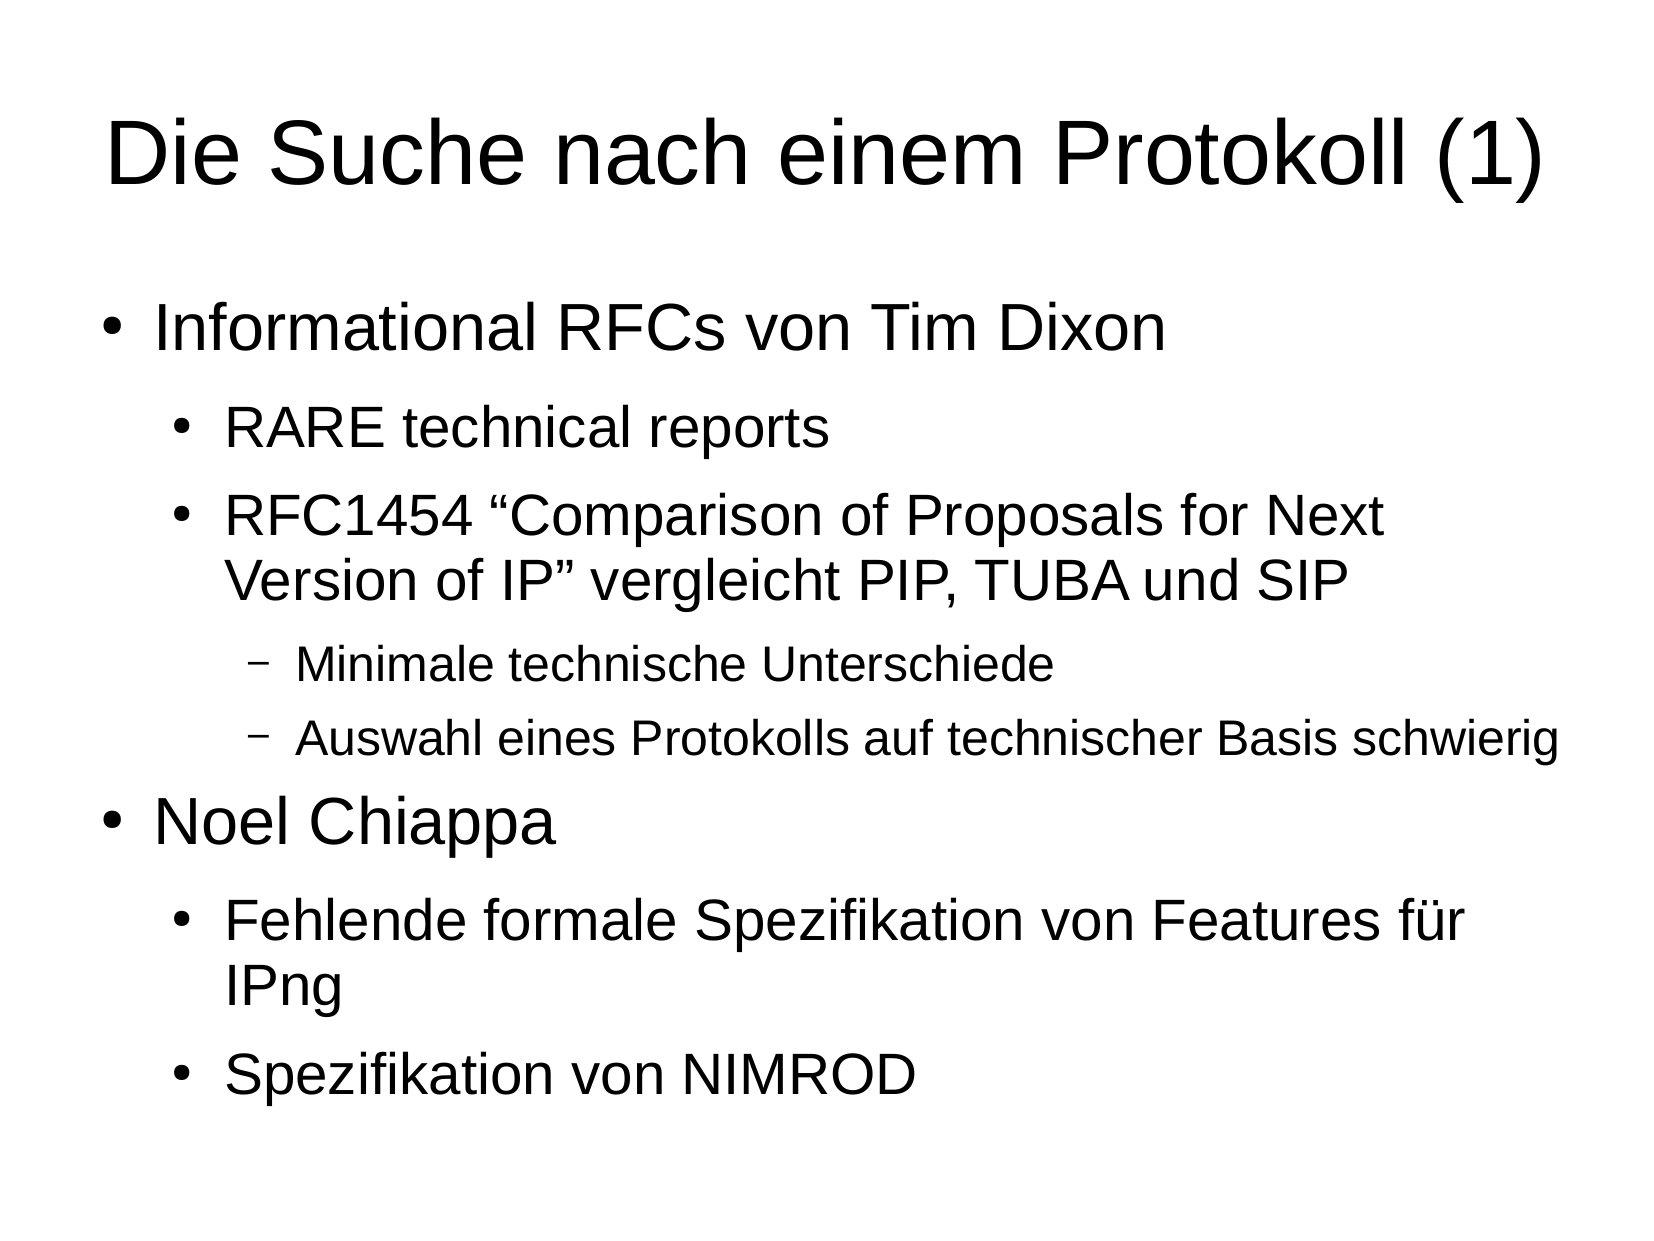

# Die Suche nach einem Protokoll (1)
Informational RFCs von Tim Dixon
RARE technical reports
RFC1454 “Comparison of Proposals for Next Version of IP” vergleicht PIP, TUBA und SIP
Minimale technische Unterschiede
Auswahl eines Protokolls auf technischer Basis schwierig
Noel Chiappa
Fehlende formale Spezifikation von Features für IPng
Spezifikation von NIMROD